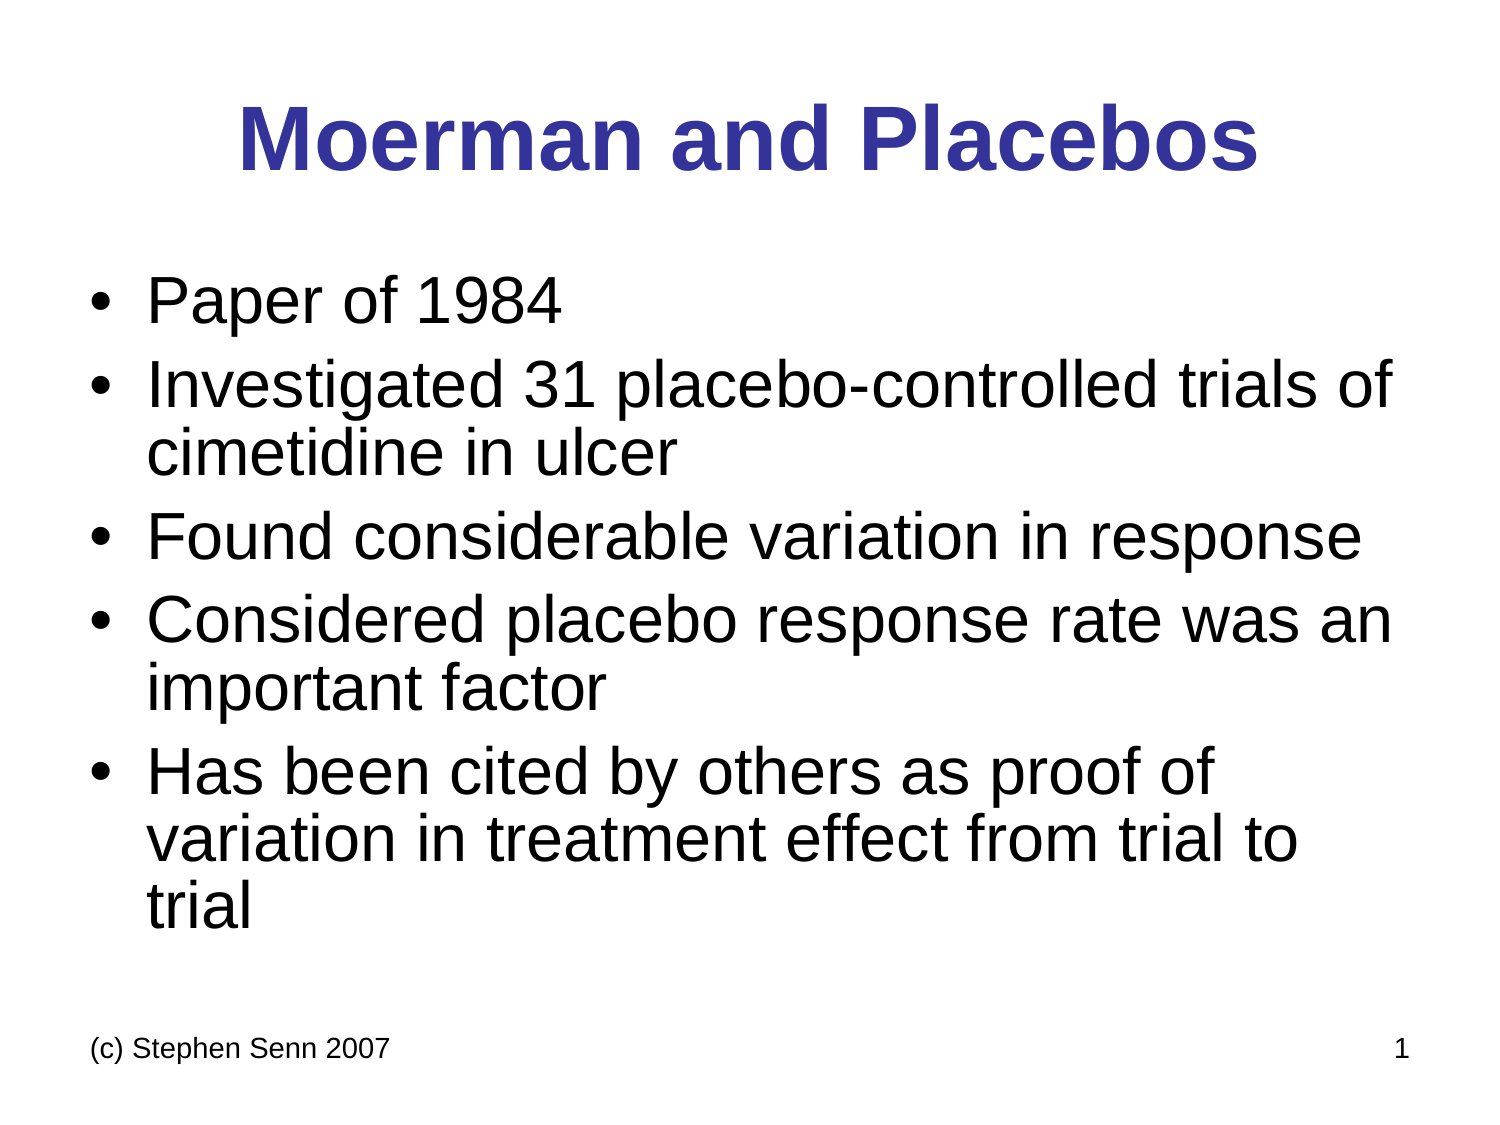

# Moerman and Placebos
Paper of 1984
Investigated 31 placebo-controlled trials of cimetidine in ulcer
Found considerable variation in response
Considered placebo response rate was an important factor
Has been cited by others as proof of variation in treatment effect from trial to trial
(c) Stephen Senn 2007
1